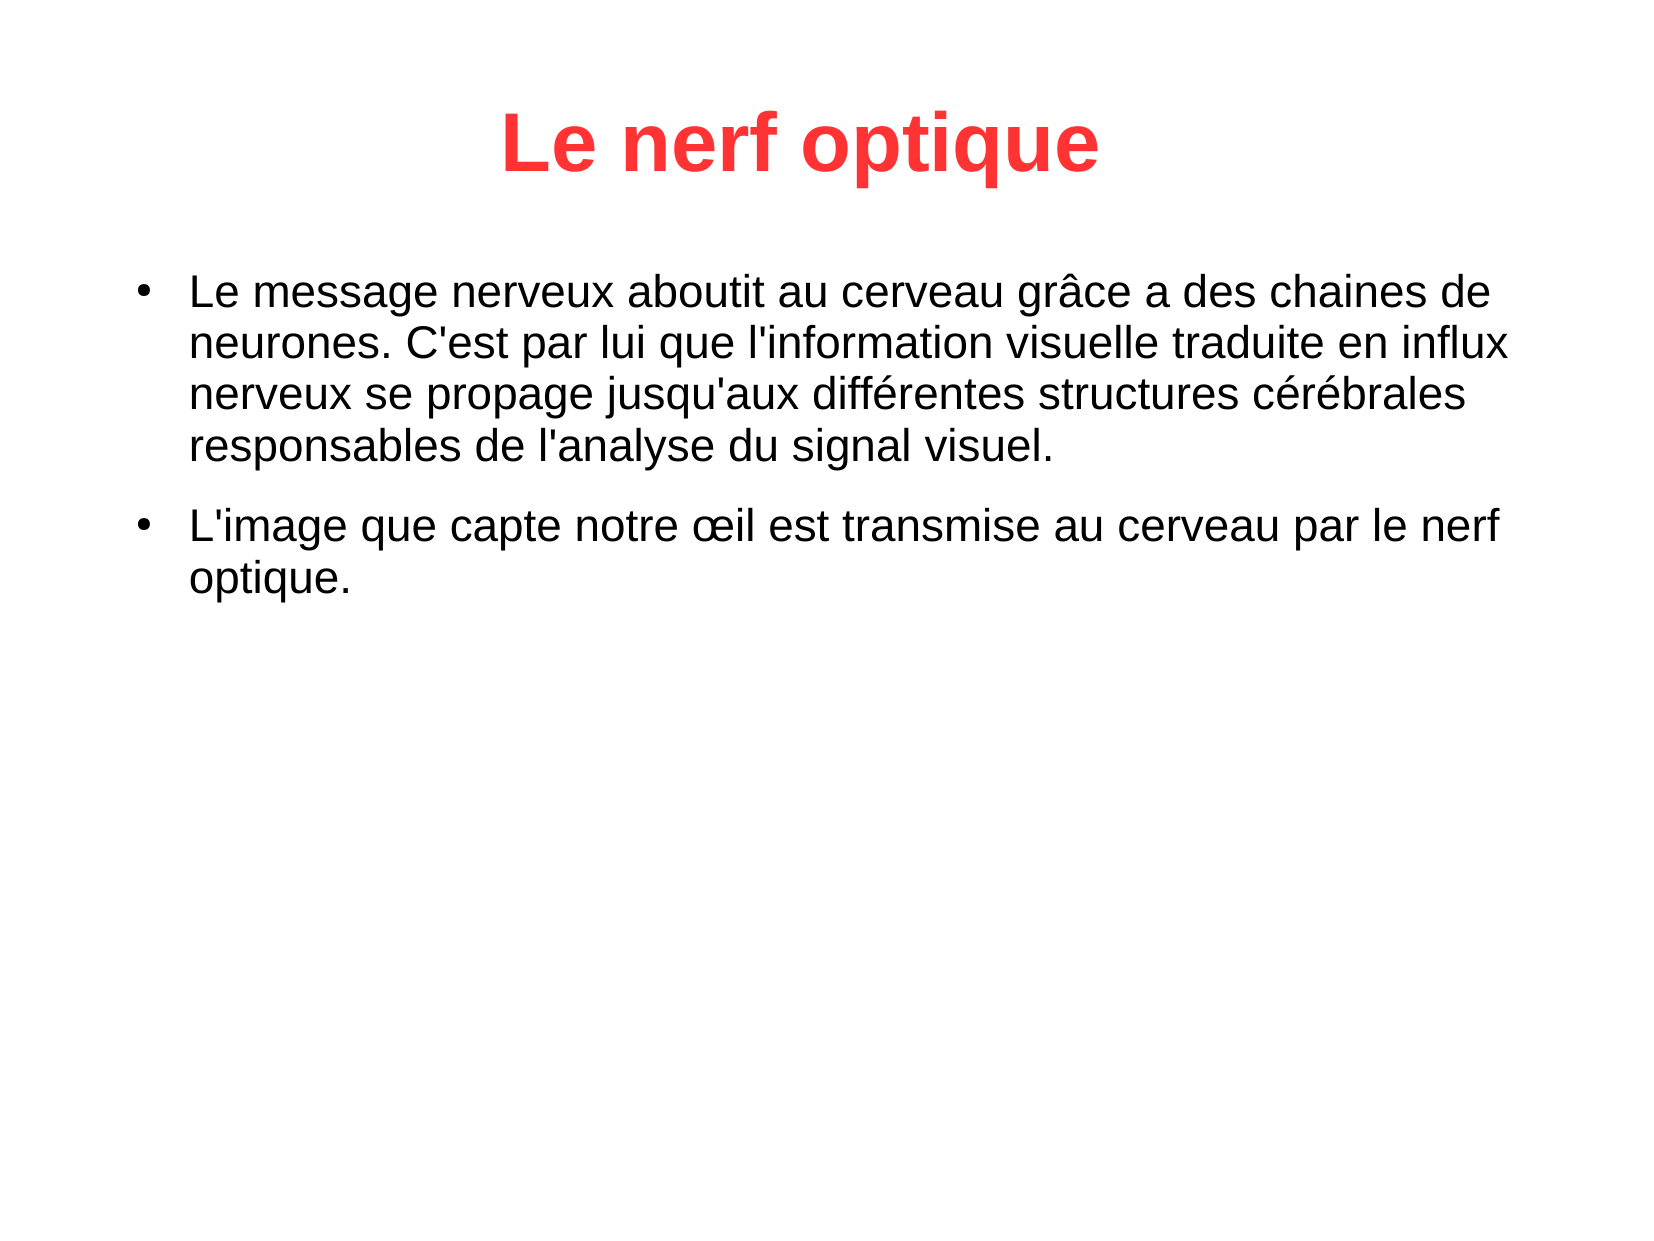

# Le nerf optique
Le message nerveux aboutit au cerveau grâce a des chaines de neurones. C'est par lui que l'information visuelle traduite en influx nerveux se propage jusqu'aux différentes structures cérébrales responsables de l'analyse du signal visuel.
L'image que capte notre œil est transmise au cerveau par le nerf optique.